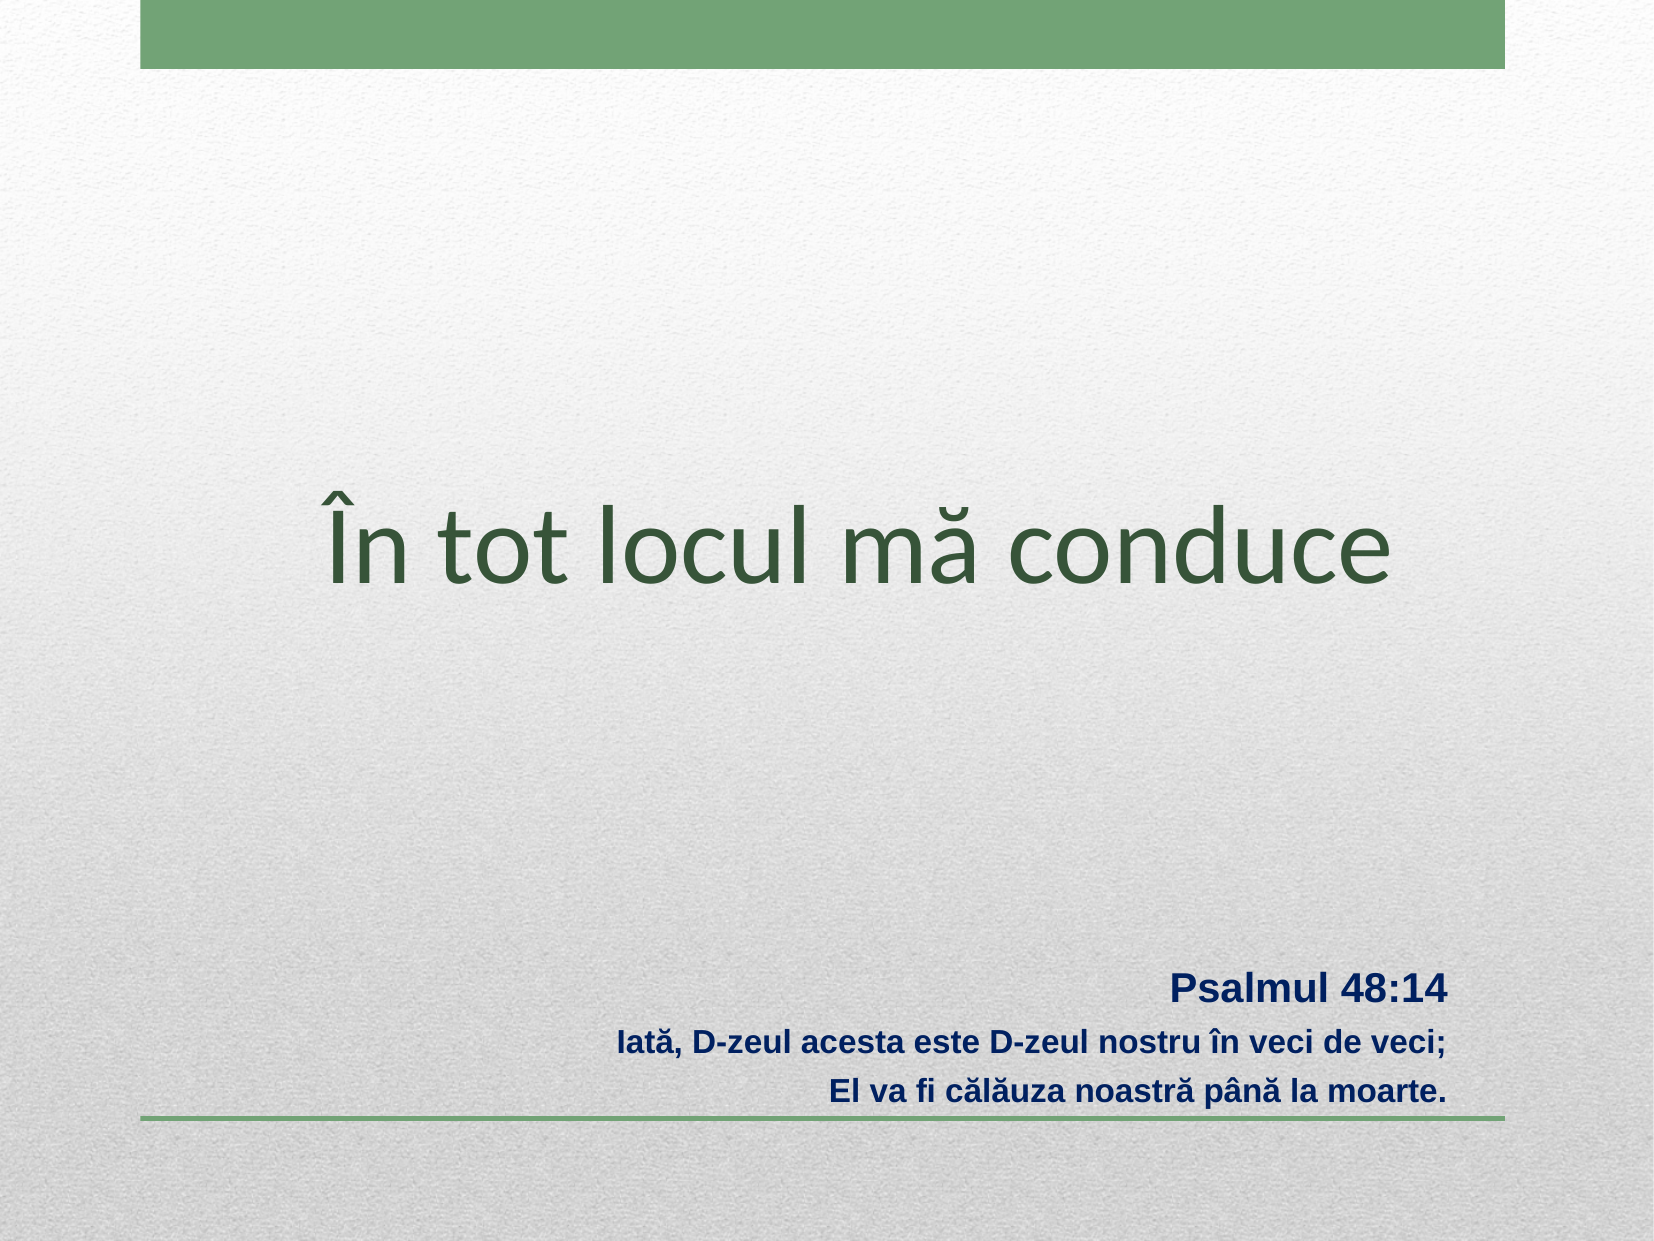

În tot locul mă conduce
Psalmul 48:14
Iată, D-zeul acesta este D-zeul nostru în veci de veci;
El va fi călăuza noastră până la moarte.